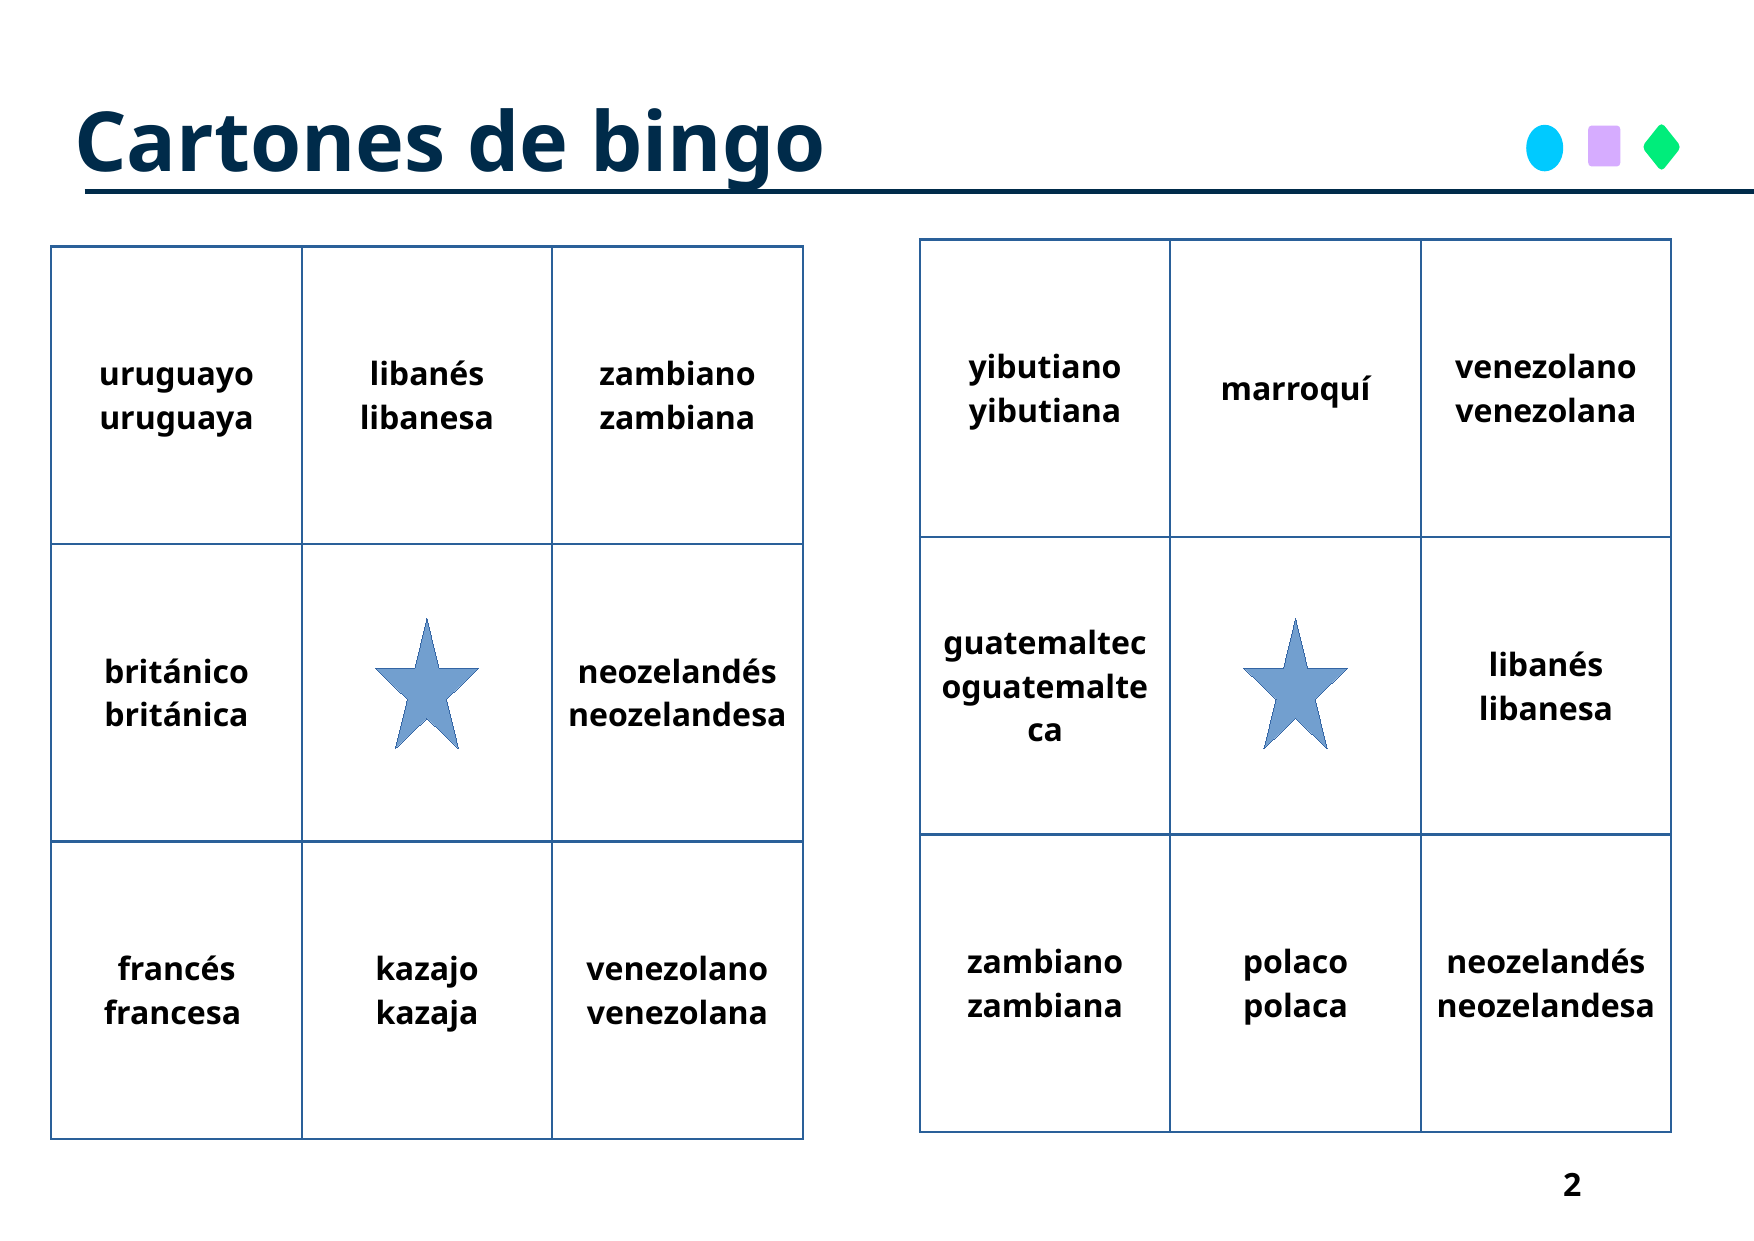

# Cartones de bingo
| yibutiano yibutiana | marroquí | venezolano venezolana |
| --- | --- | --- |
| guatemaltecoguatemalteca | | libanés libanesa |
| zambiano zambiana | polaco polaca | neozelandés neozelandesa |
| uruguayo uruguaya | libanés libanesa | zambiano zambiana |
| --- | --- | --- |
| británico británica | | neozelandés neozelandesa |
| francés francesa | kazajo kazaja | venezolano venezolana |